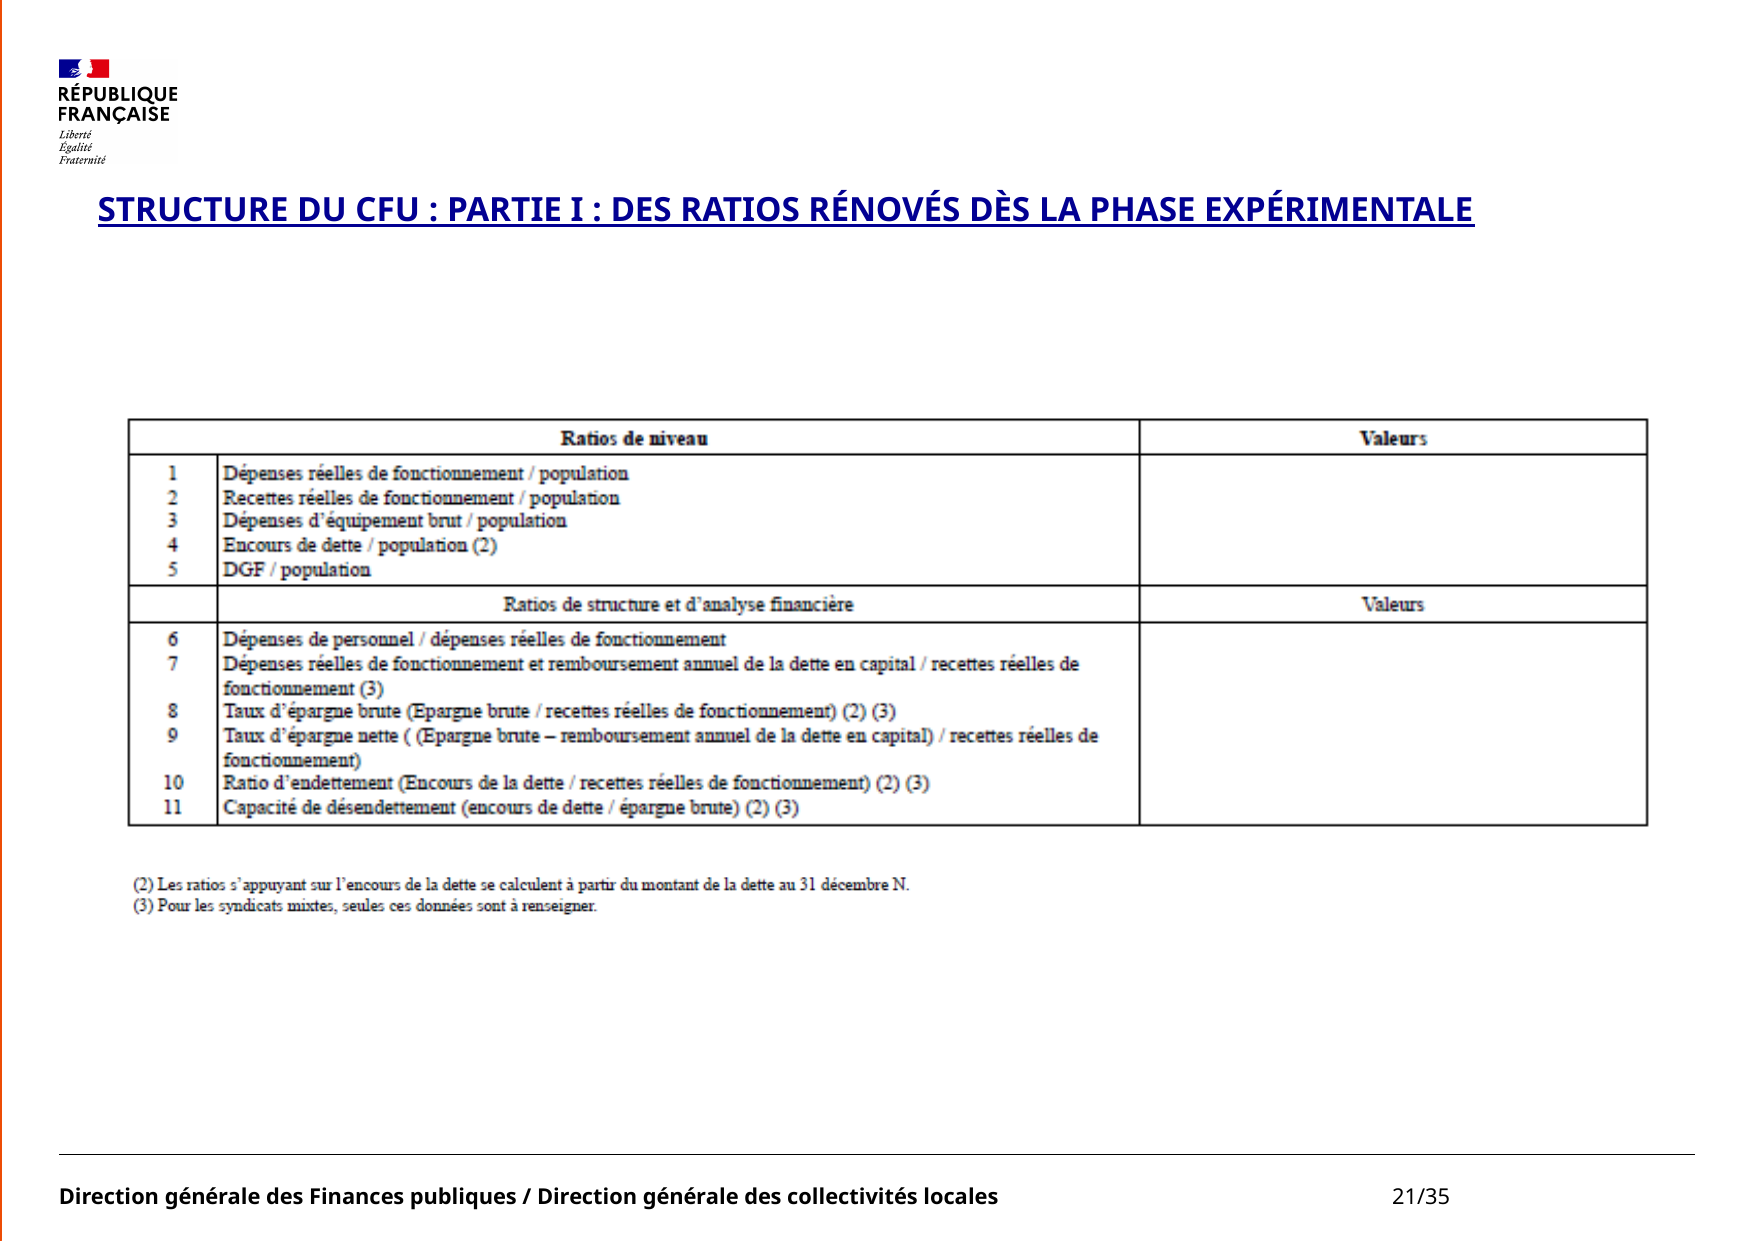

STRUCTURE DU CFU : PARTIE I : DES RATIOS RÉNOVÉS DÈS LA PHASE EXPÉRIMENTALE